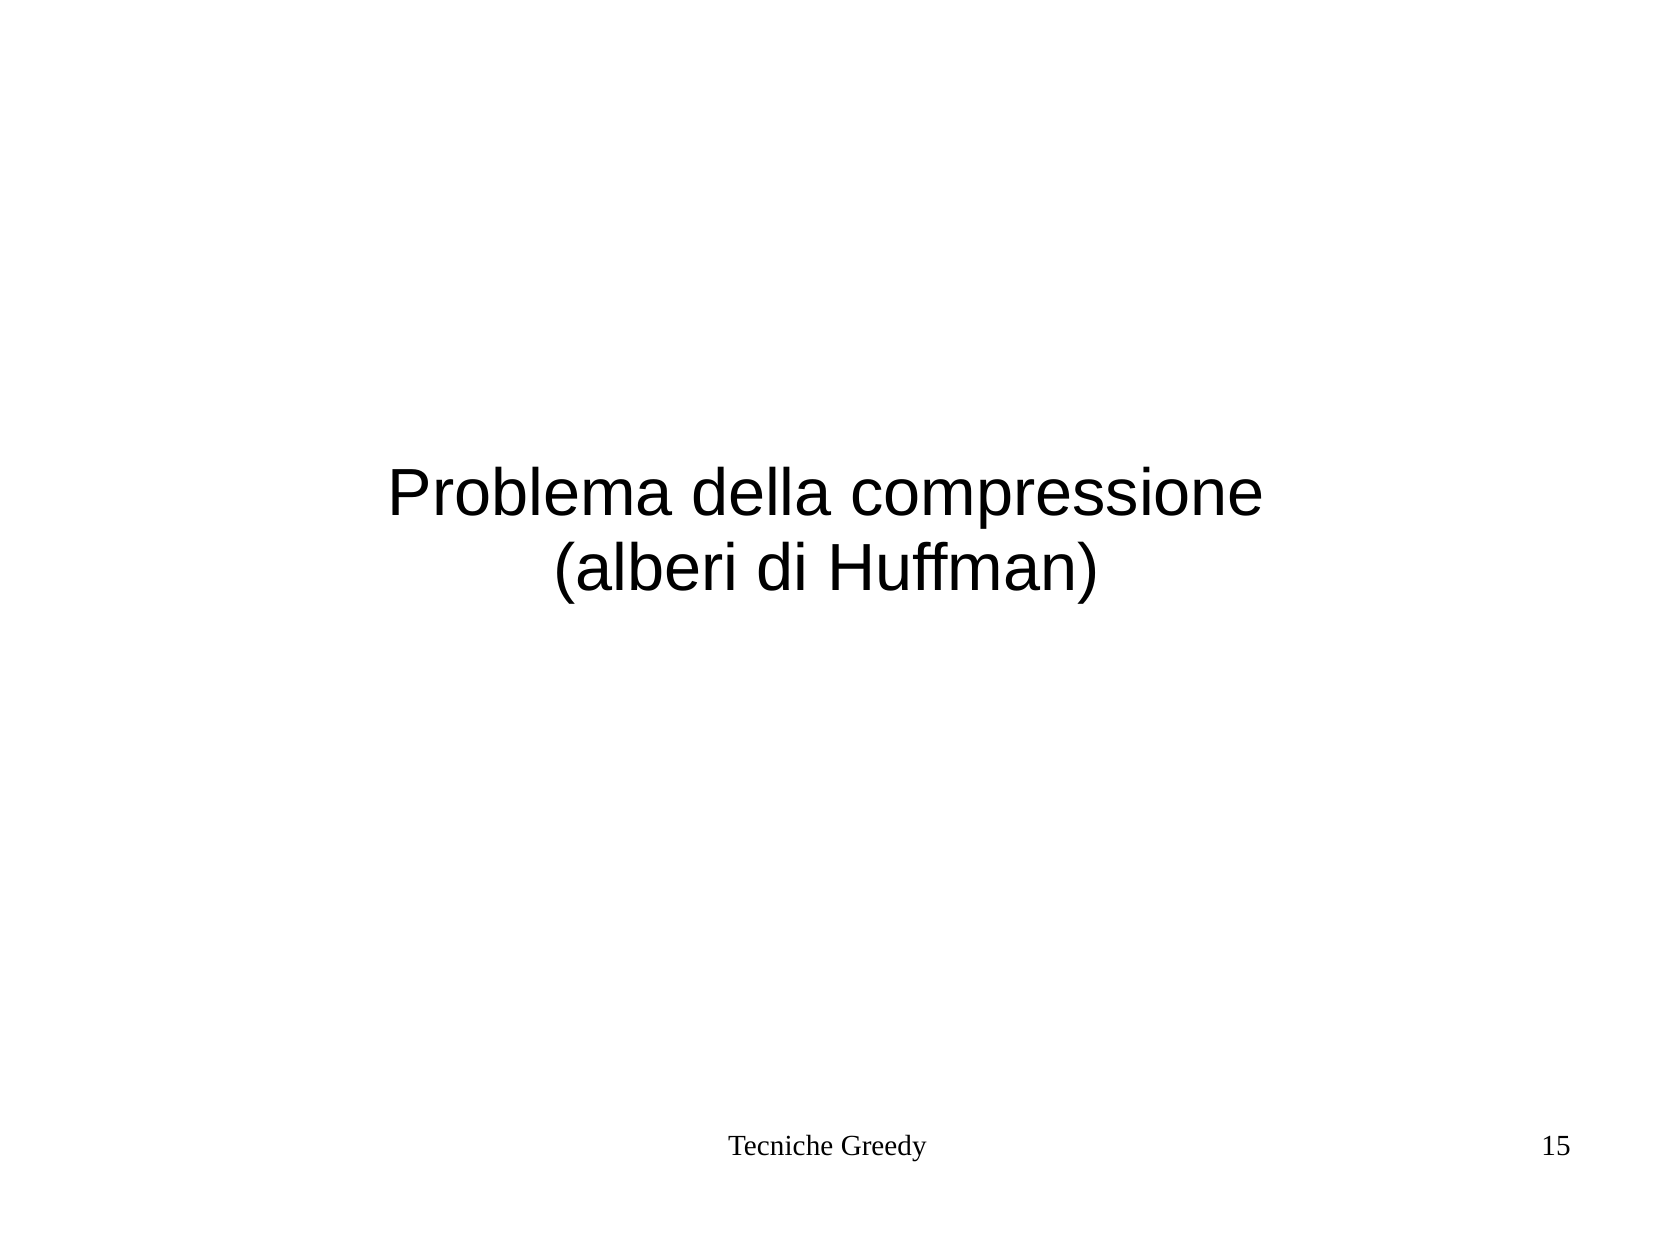

# Problema della compressione
(alberi di Huffman)
Tecniche Greedy
15